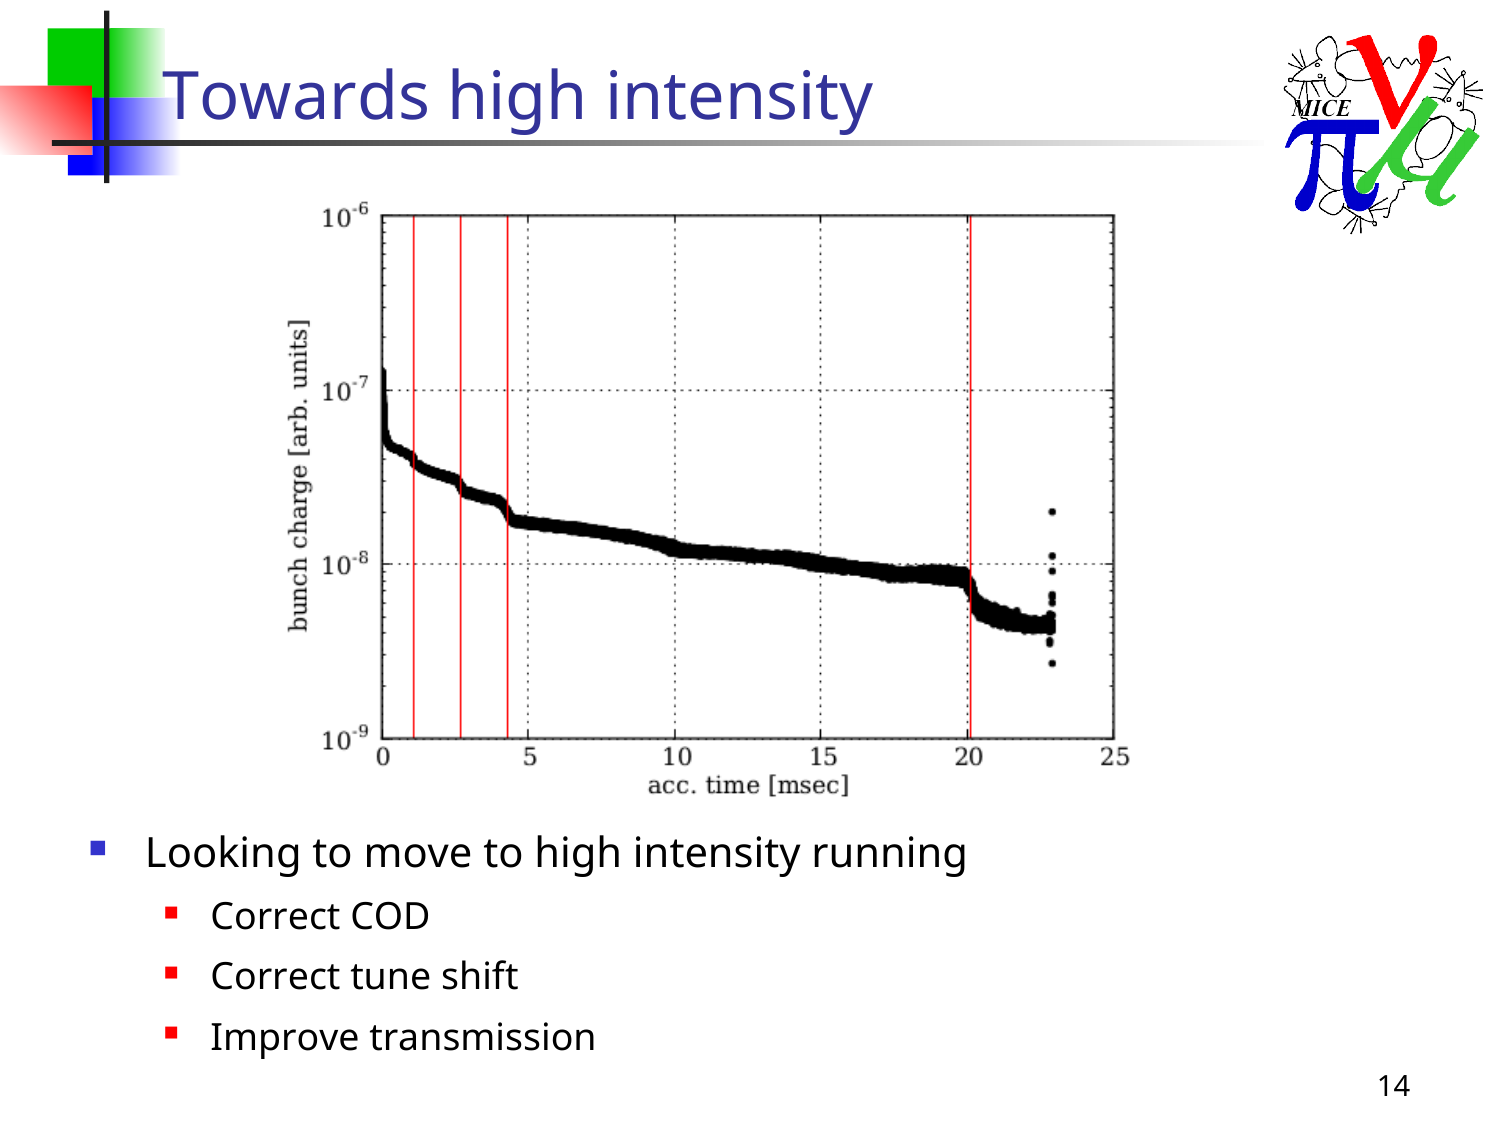

# Towards high intensity
Looking to move to high intensity running
Correct COD
Correct tune shift
Improve transmission
14